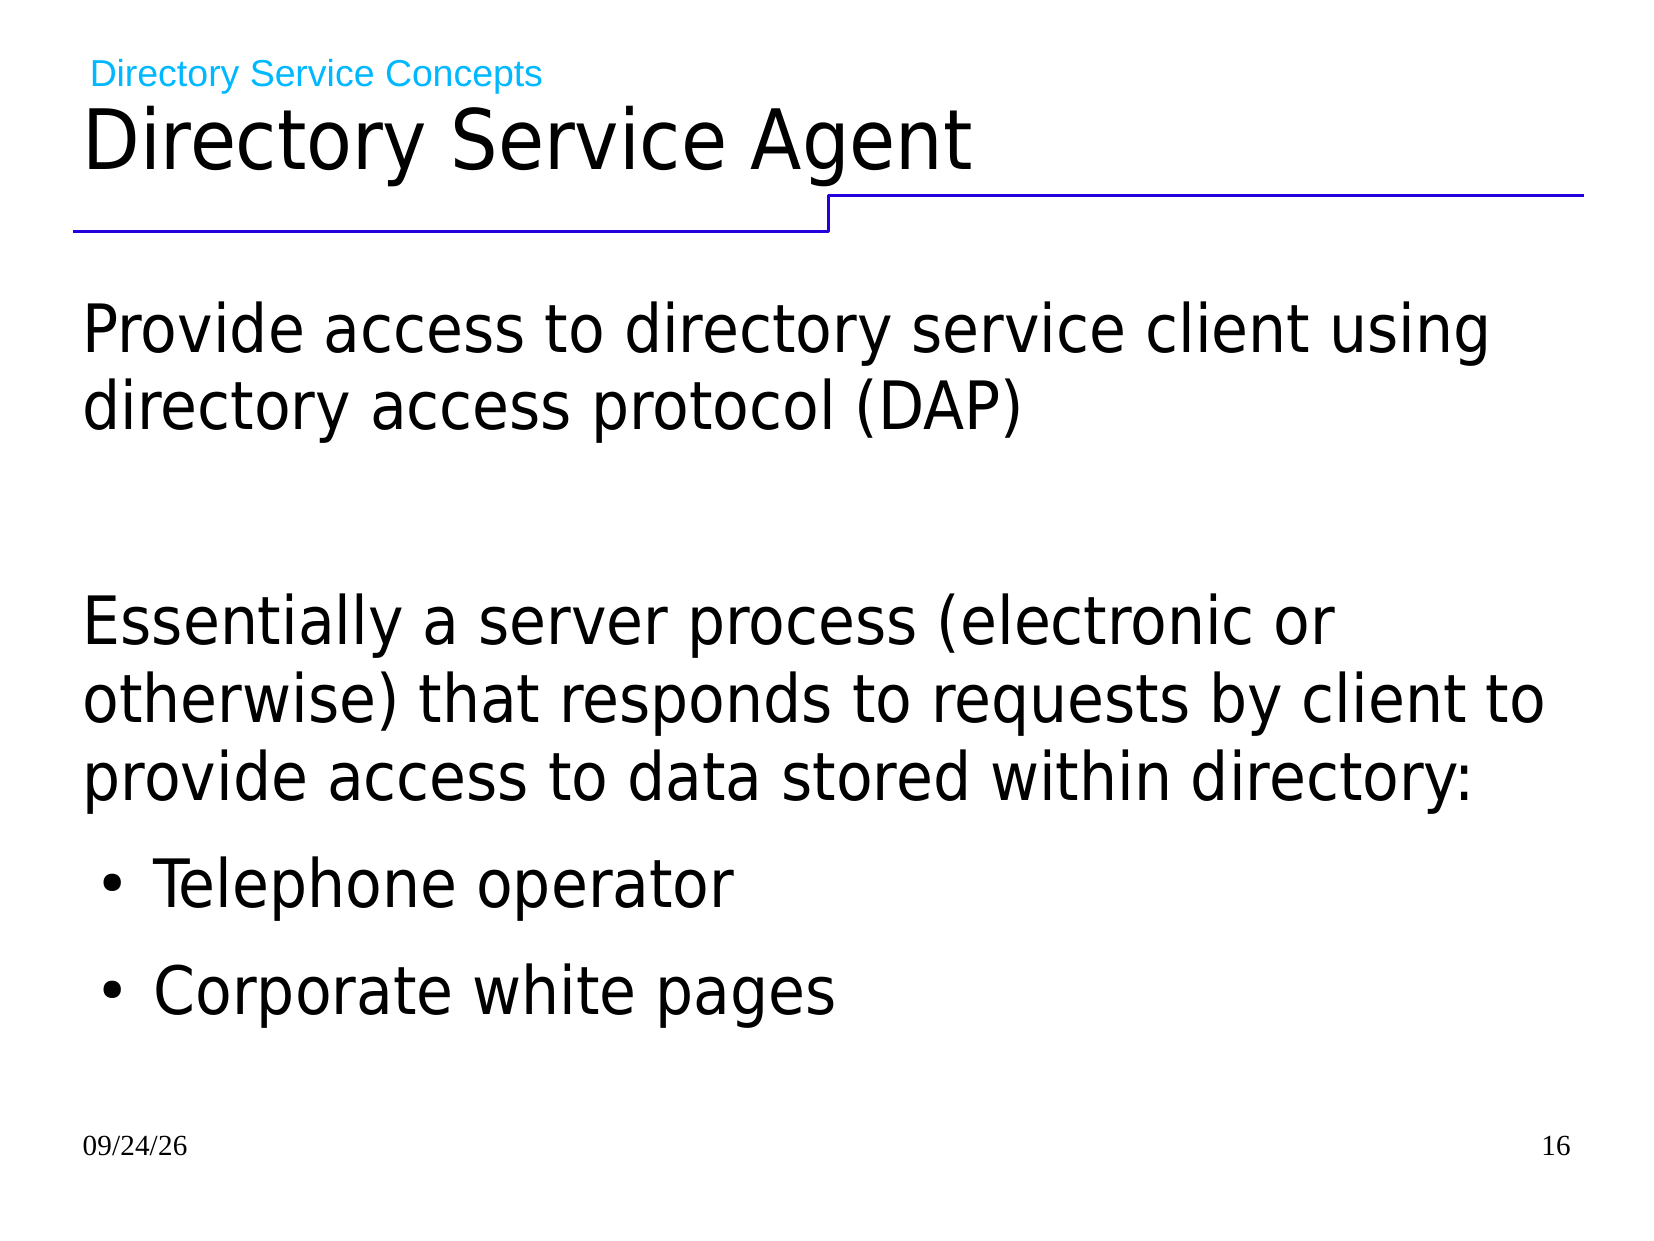

Directory Service Concepts
# Directory Service Agent
Provide access to directory service client using directory access protocol (DAP)
Essentially a server process (electronic or otherwise) that responds to requests by client to provide access to data stored within directory:
Telephone operator
Corporate white pages
16